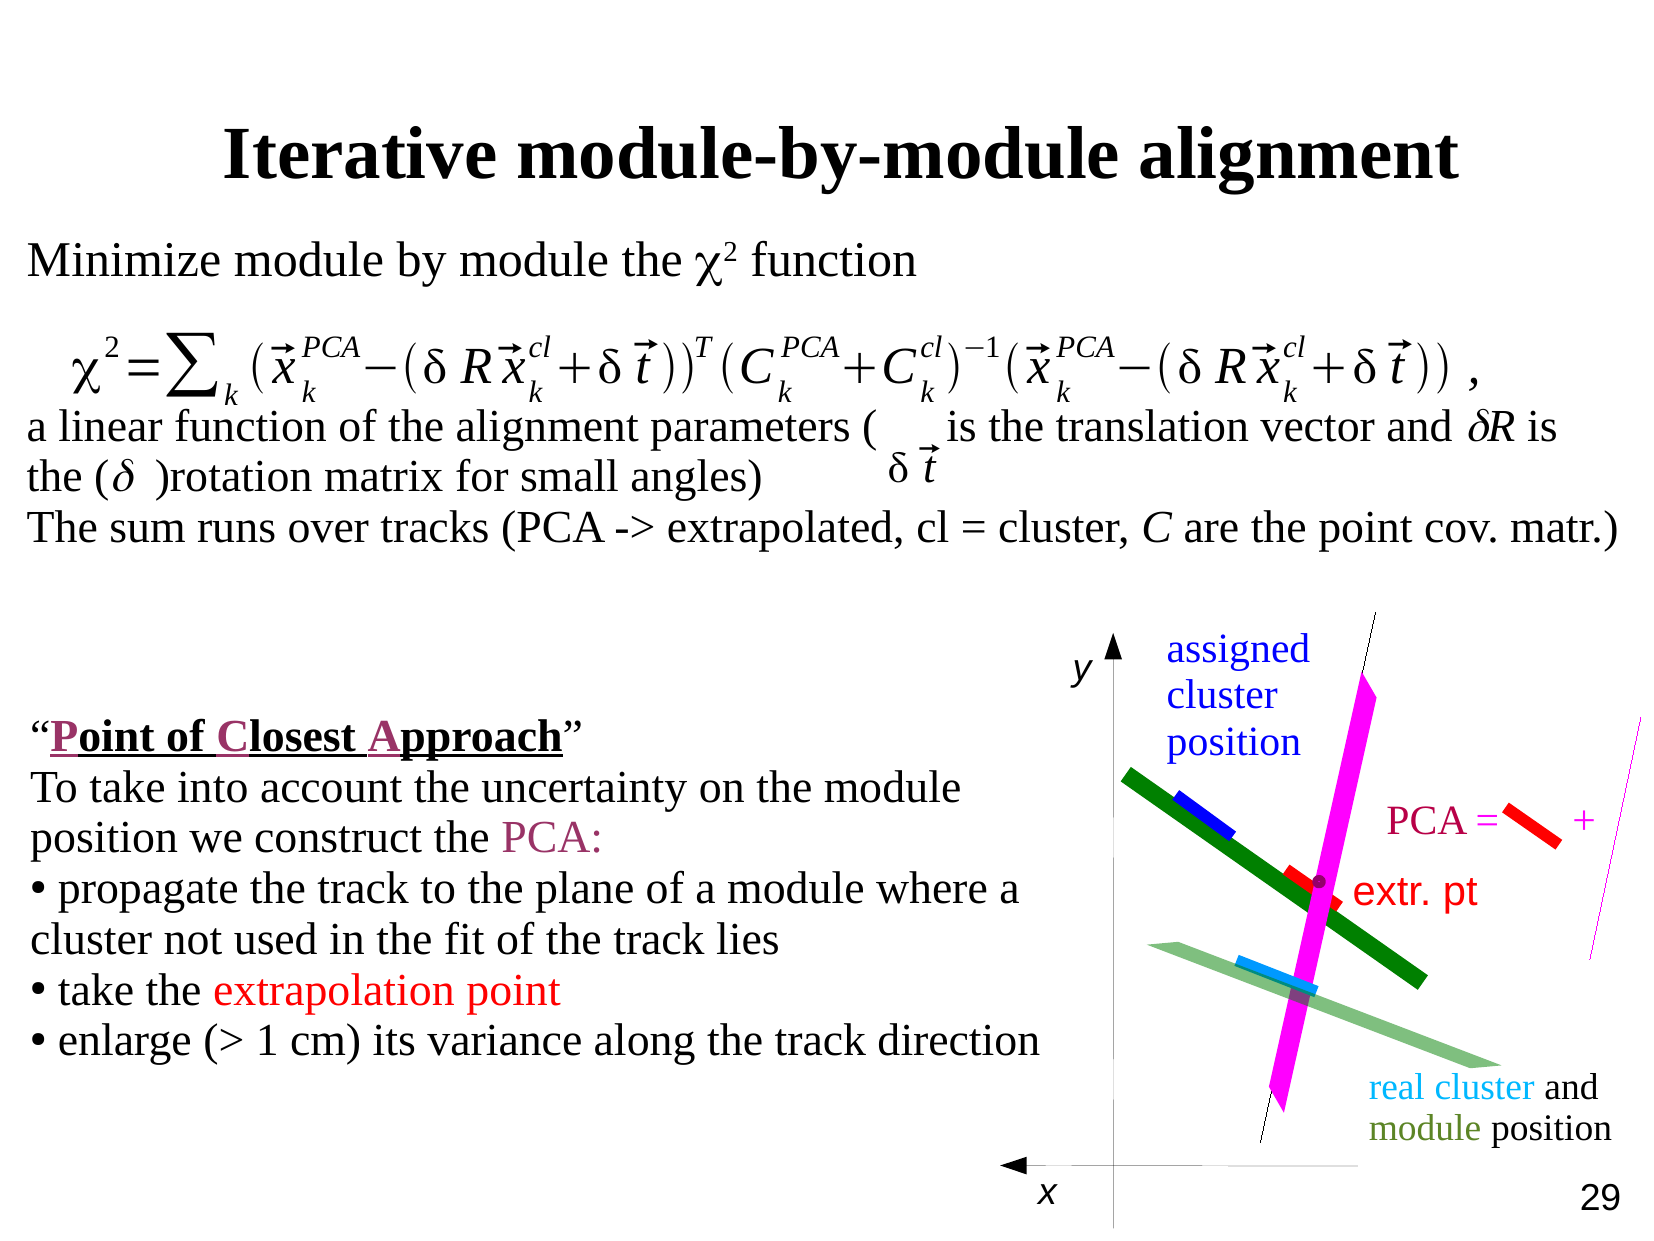

# Iterative module-by-module alignment
Minimize module by module the c2 function
a linear function of the alignment parameters ( is the translation vector and dR is the (d )rotation matrix for small angles)
The sum runs over tracks (PCA -> extrapolated, cl = cluster, C are the point cov. matr.)
assigned cluster position
y
PCA = +
extr. pt
real cluster and module position
x
“Point of Closest Approach”
To take into account the uncertainty on the module position we construct the PCA:
 propagate the track to the plane of a module where a cluster not used in the fit of the track lies
 take the extrapolation point
 enlarge (> 1 cm) its variance along the track direction
29